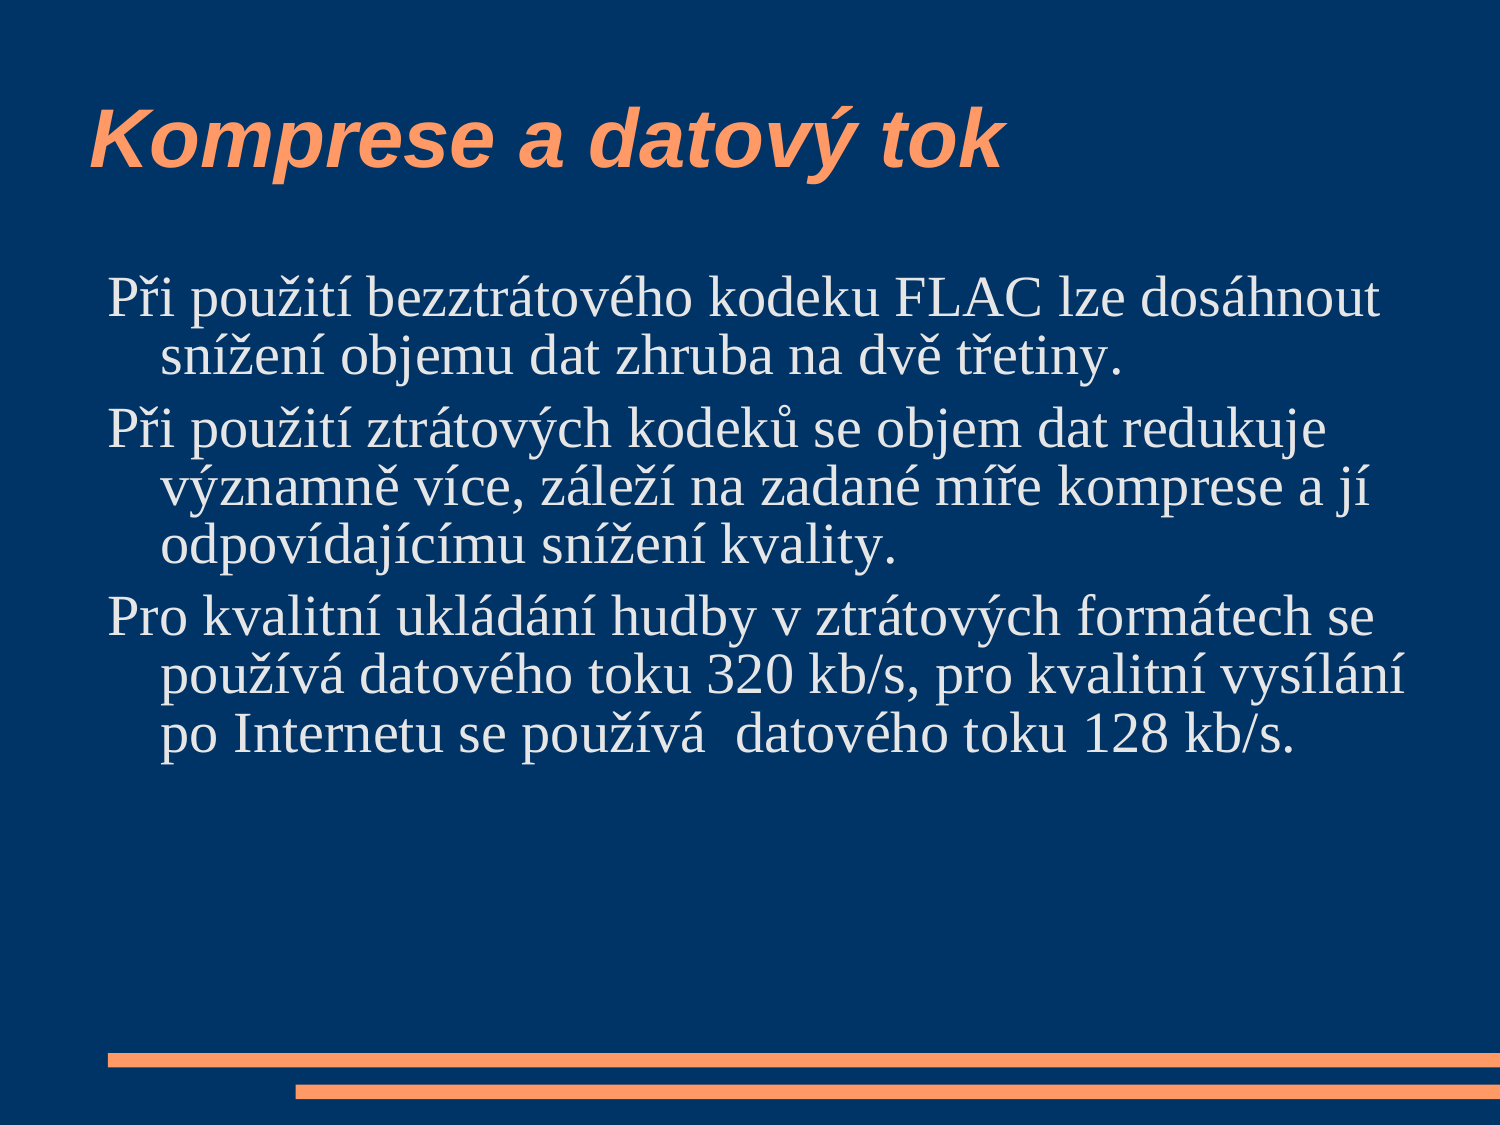

# Komprese a datový tok
Při použití bezztrátového kodeku FLAC lze dosáhnout snížení objemu dat zhruba na dvě třetiny.
Při použití ztrátových kodeků se objem dat redukuje významně více, záleží na zadané míře komprese a jí odpovídajícímu snížení kvality.
Pro kvalitní ukládání hudby v ztrátových formátech se používá datového toku 320 kb/s, pro kvalitní vysílání po Internetu se používá datového toku 128 kb/s.